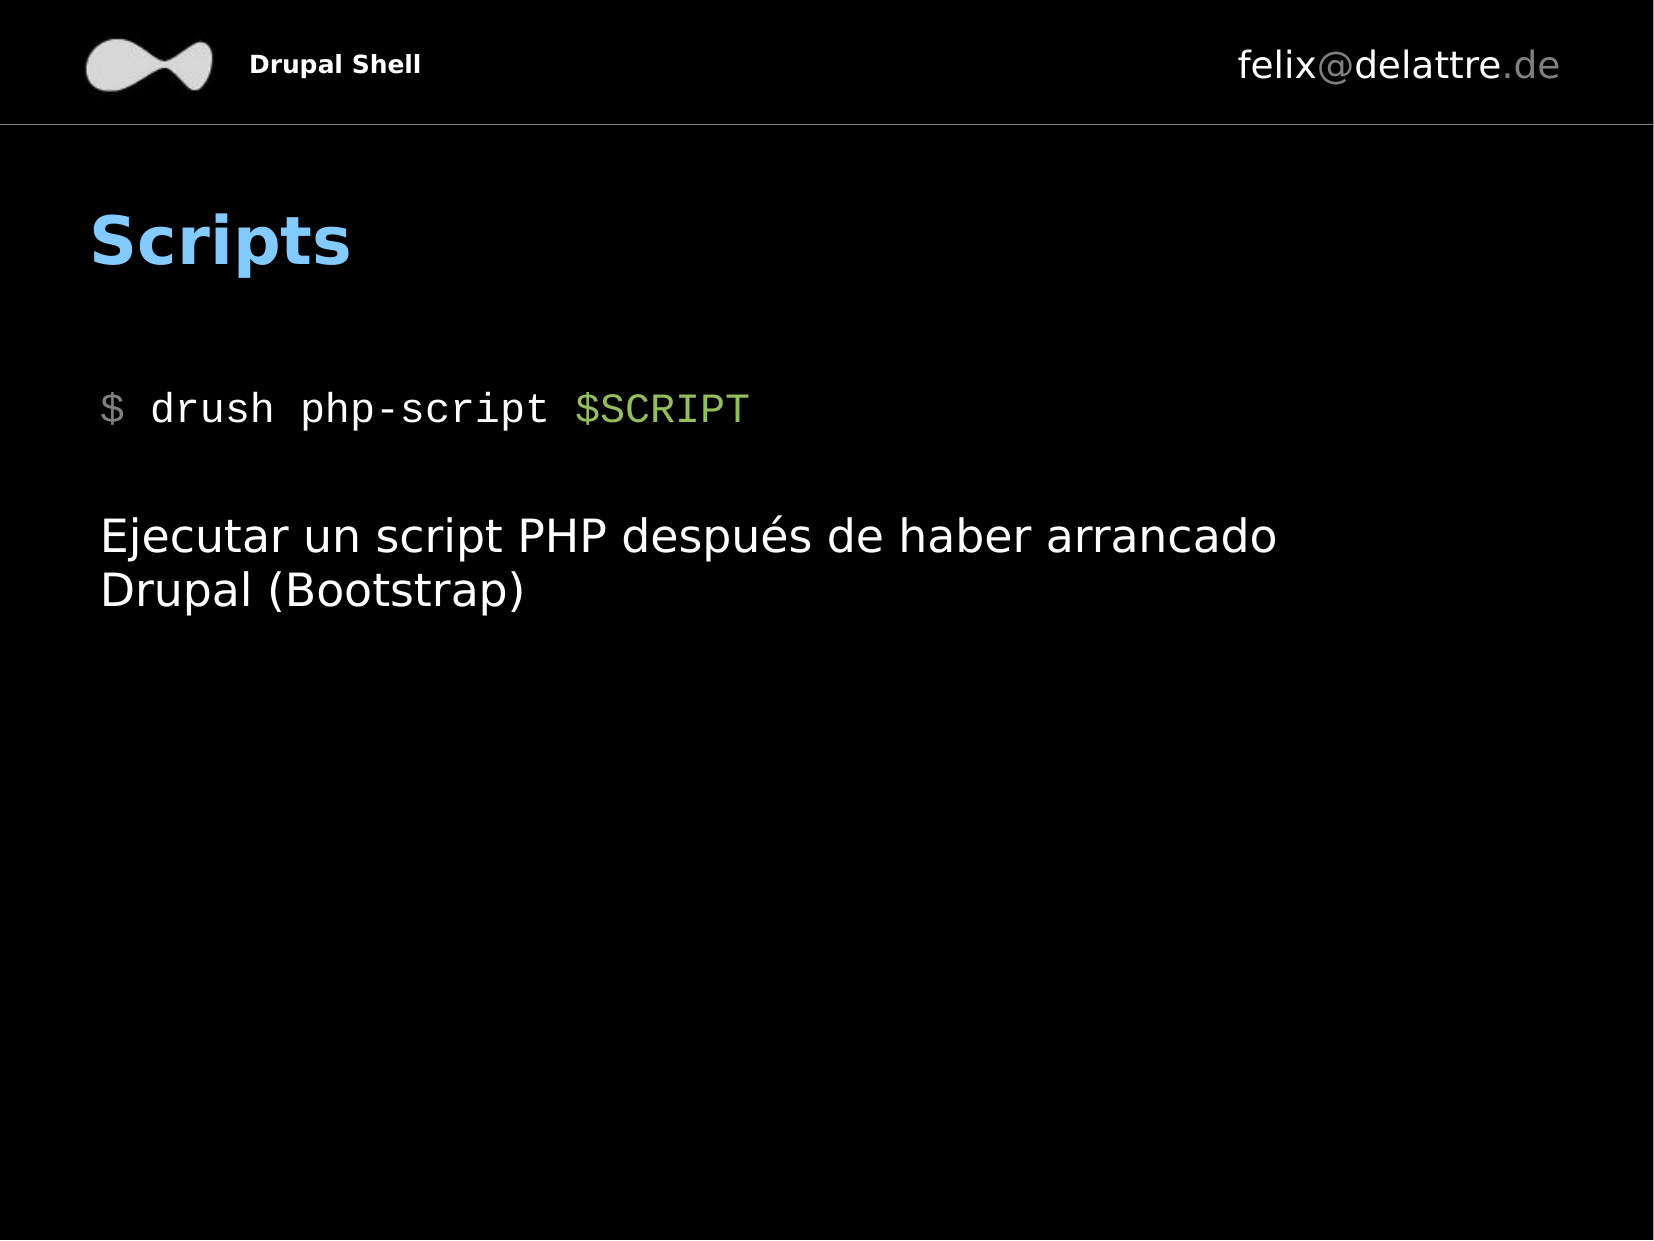

Scripts
$ drush php-script $SCRIPT
Ejecutar un script PHP después de haber arrancado Drupal (Bootstrap)